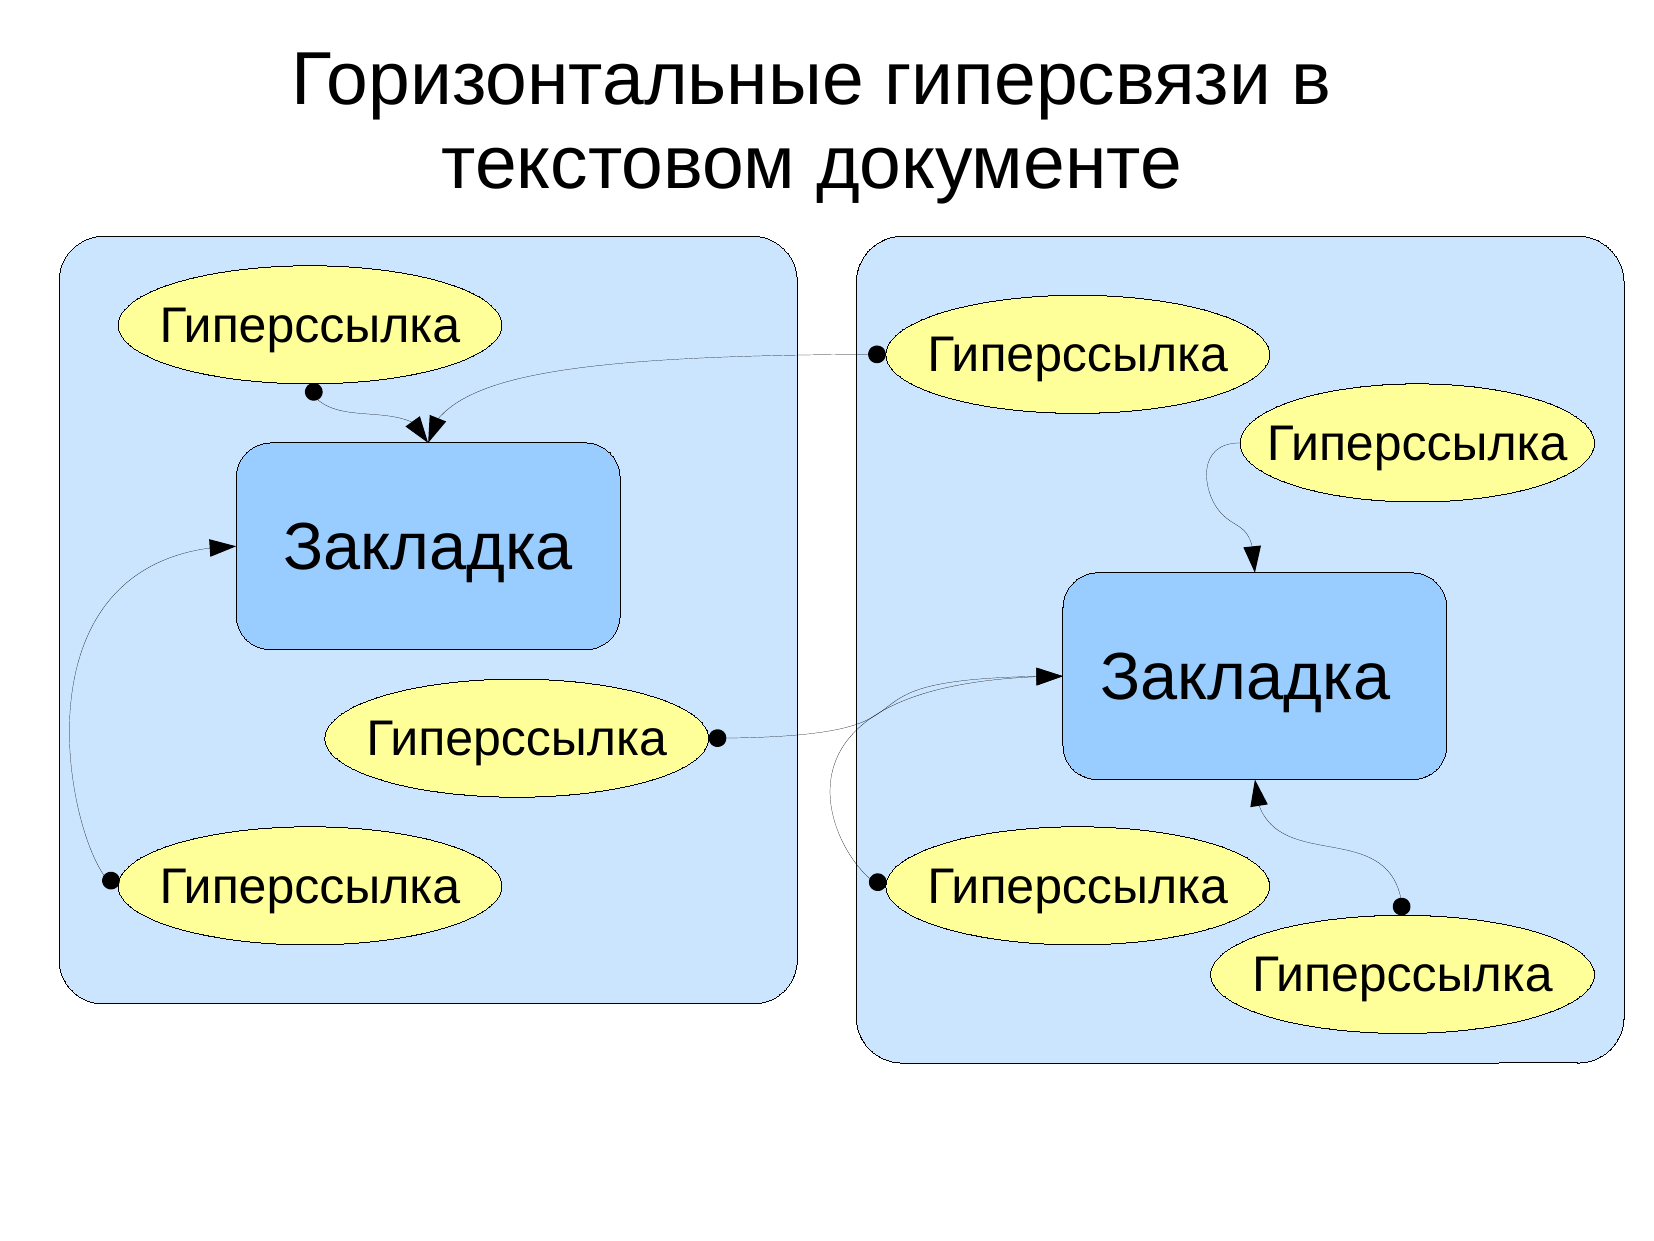

Горизонтальные гиперсвязи в текстовом документе
Гиперссылка
Гиперссылка
Гиперссылка
Закладка
Закладка
Гиперссылка
Гиперссылка
Гиперссылка
Гиперссылка